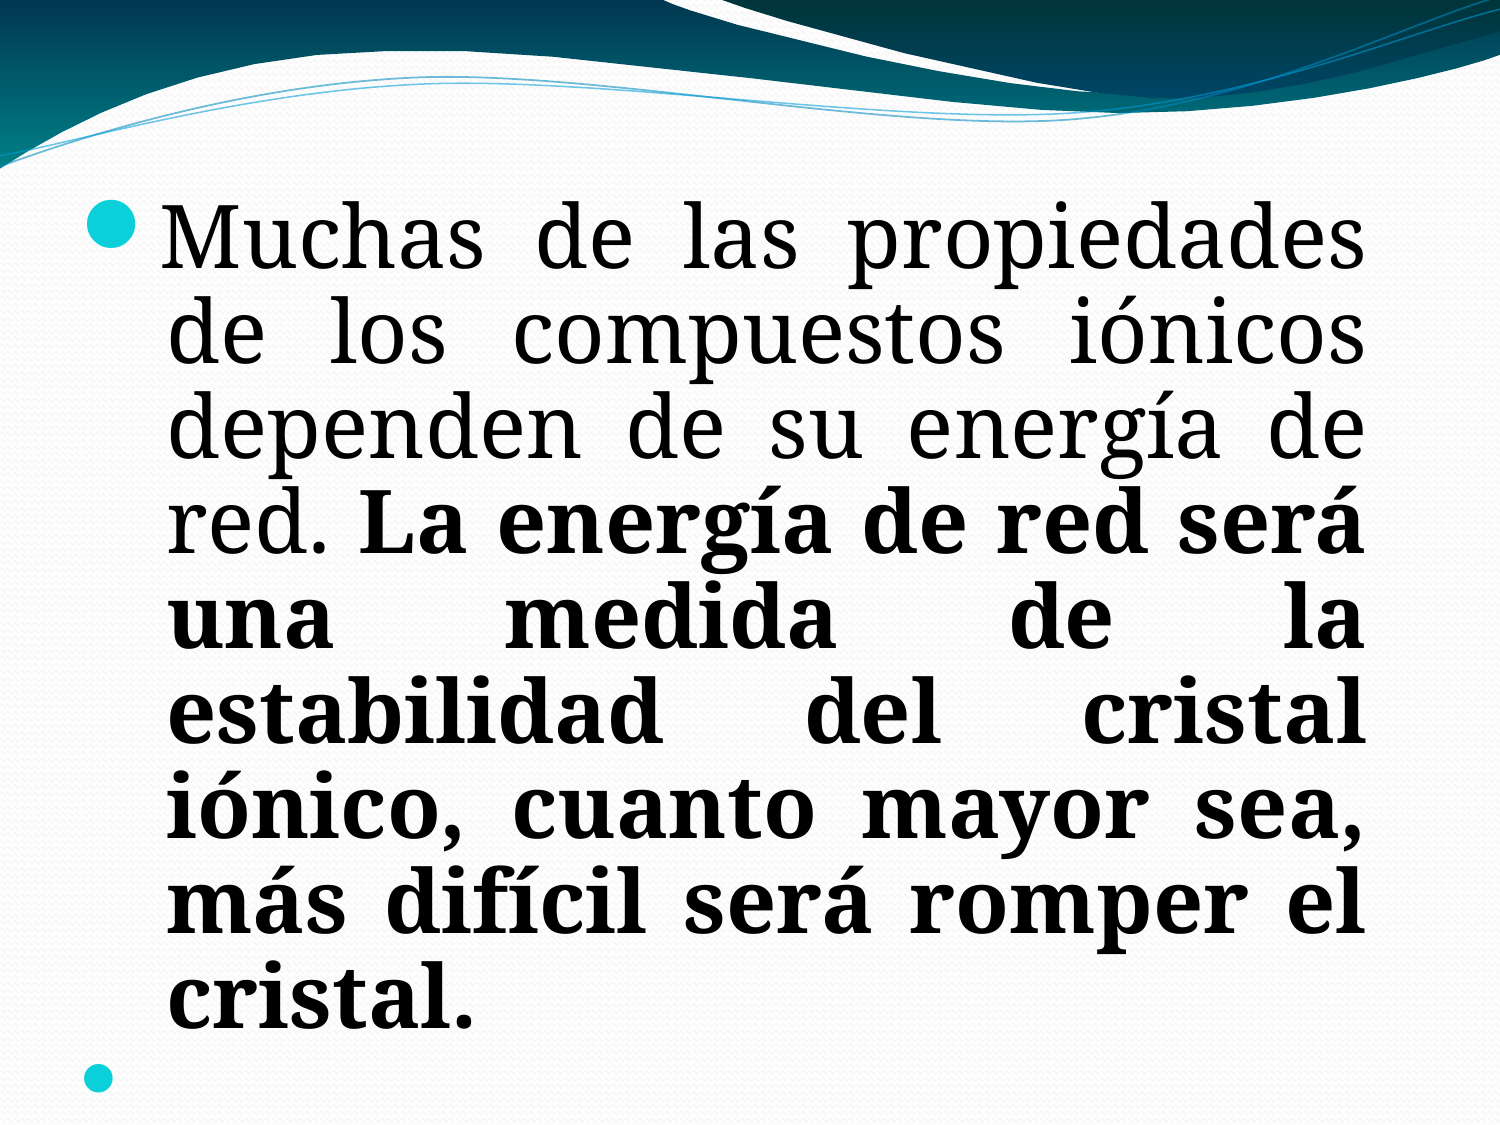

# Muchas de las propiedades de los compuestos iónicos dependen de su energía de red. La energía de red será una medida de la estabilidad del cristal iónico, cuanto mayor sea, más difícil será romper el cristal.